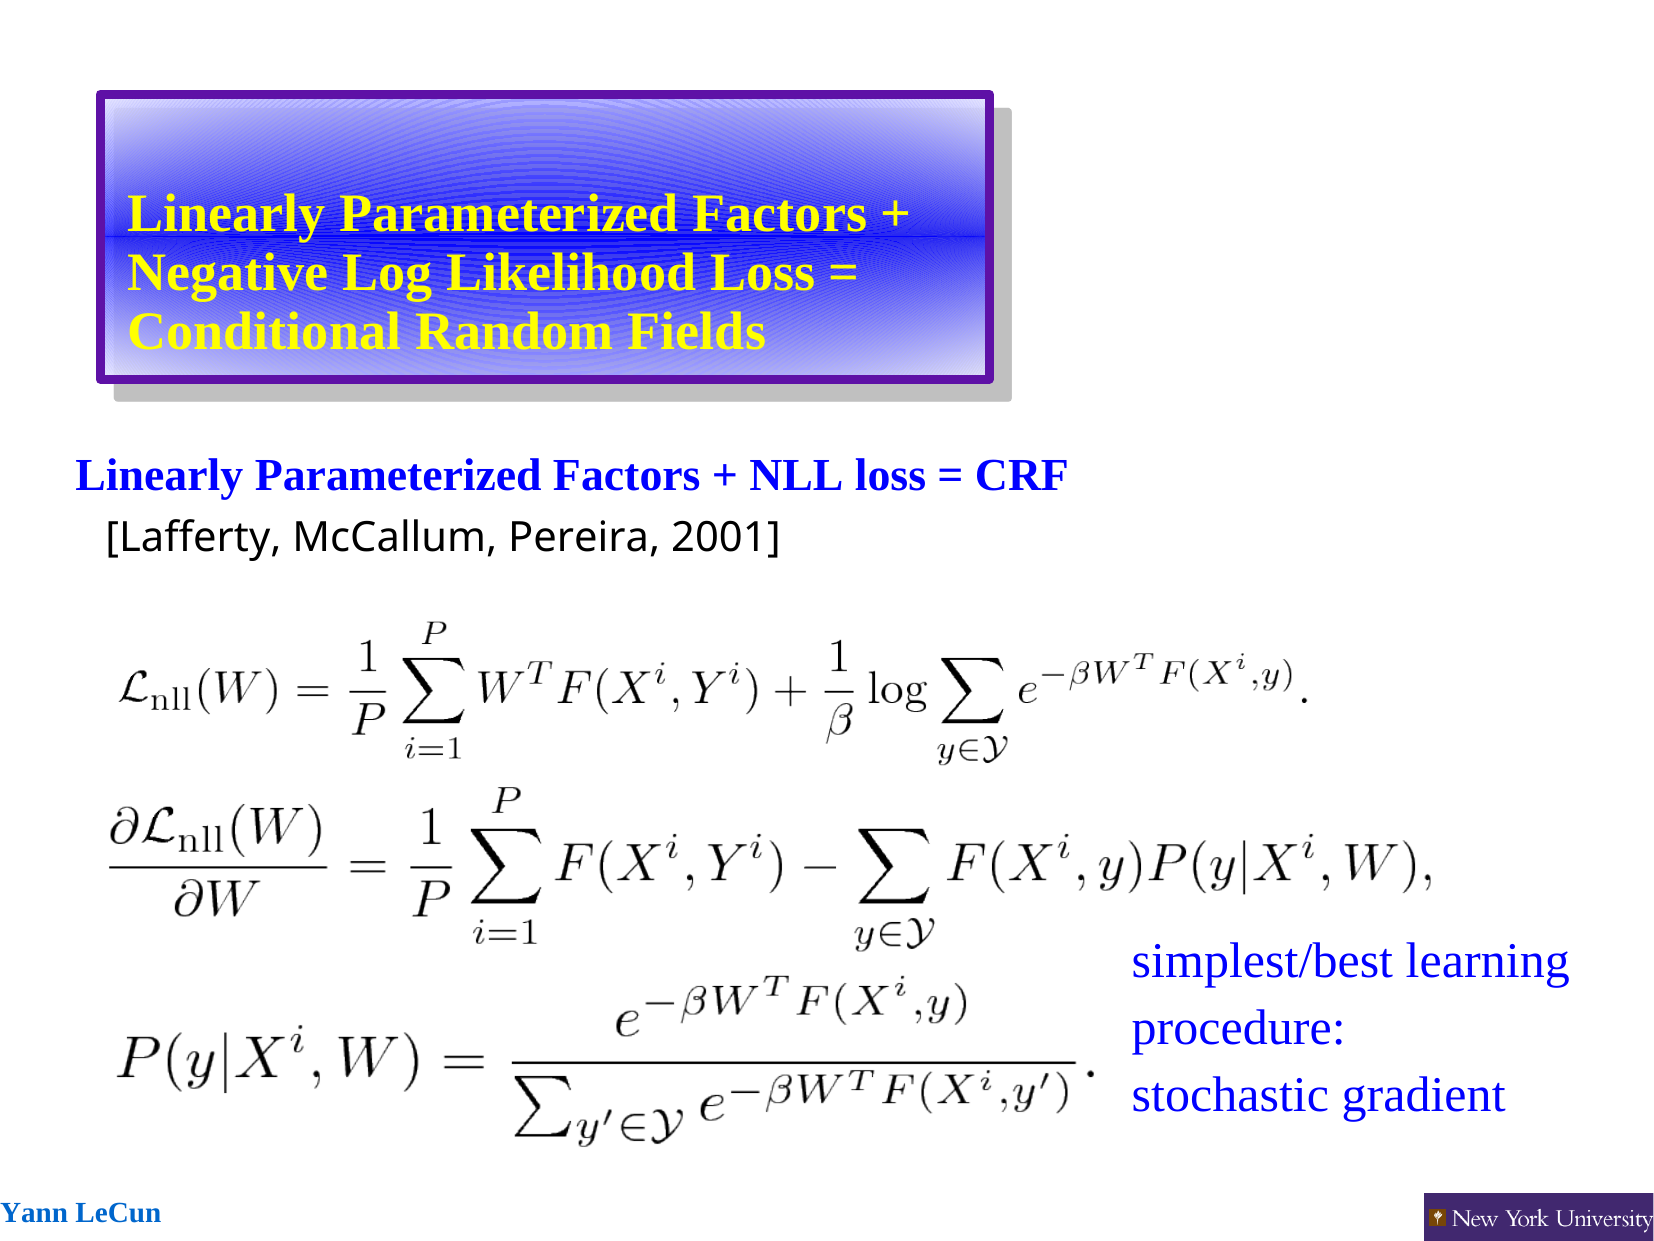

# Linearly Parameterized Factors + Negative Log Likelihood Loss = Conditional Random Fields
Linearly Parameterized Factors + NLL loss = CRF
[Lafferty, McCallum, Pereira, 2001]
simplest/best learning
procedure:
stochastic gradient